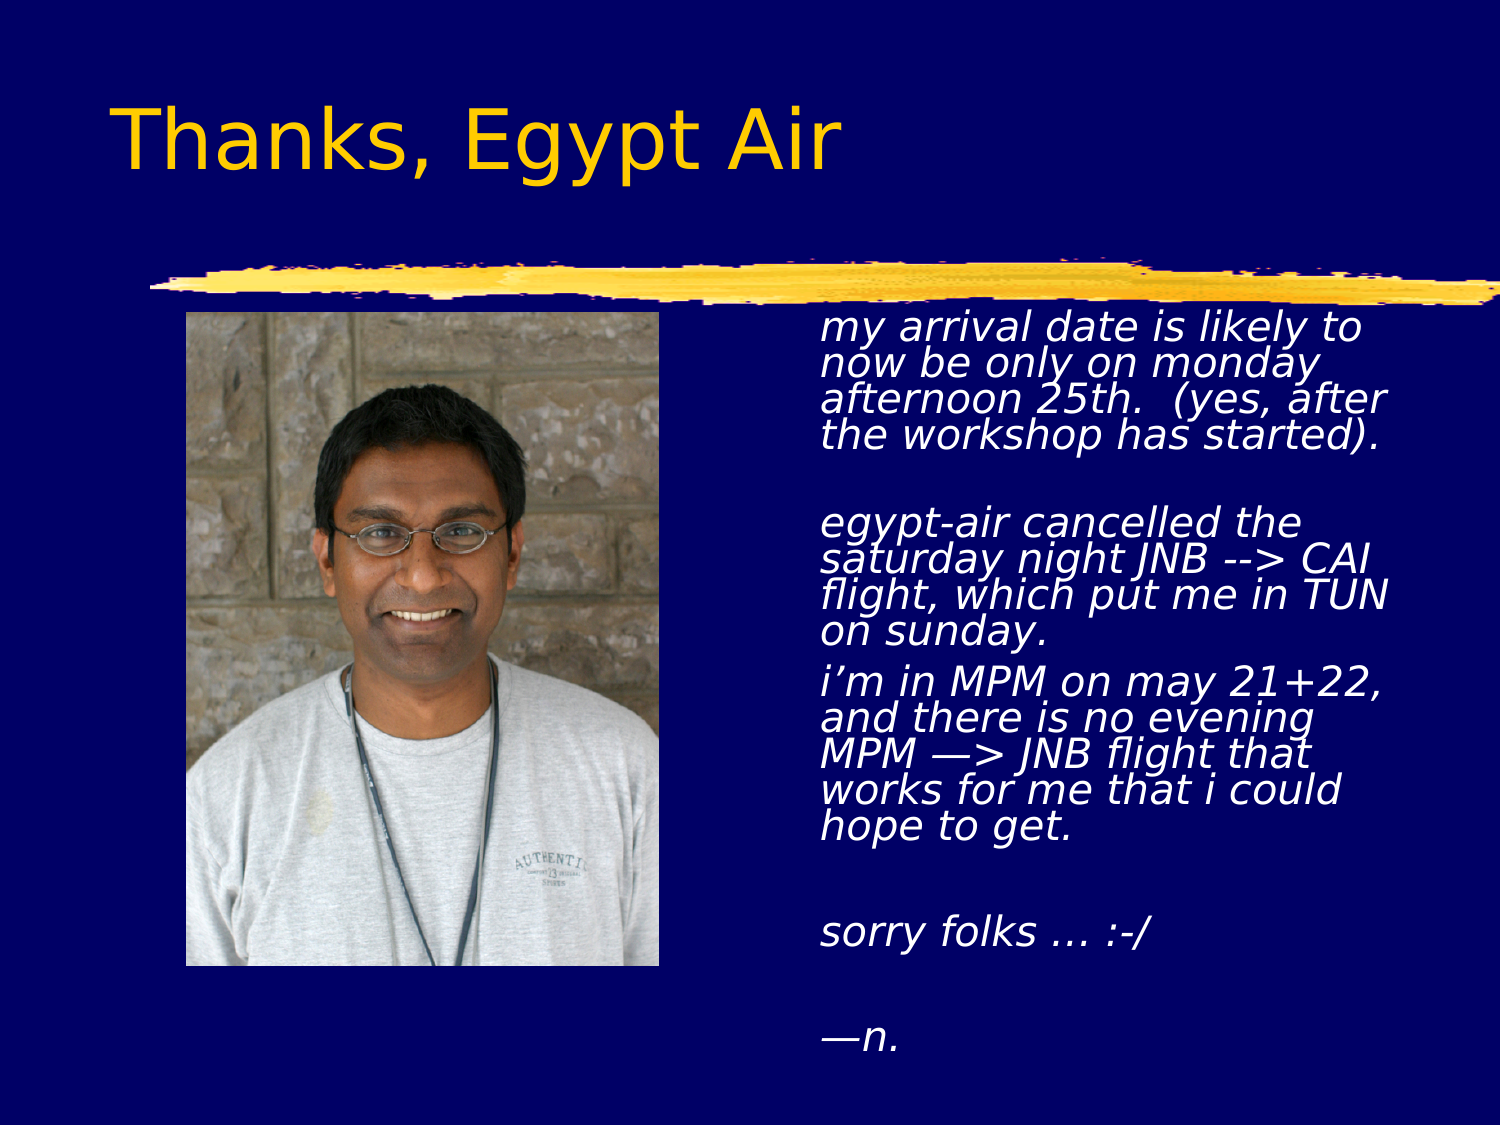

# Thanks, Egypt Air
my arrival date is likely to now be only on monday afternoon 25th. (yes, after the workshop has started).
egypt-air cancelled the saturday night JNB --> CAI flight, which put me in TUN on sunday.
i’m in MPM on may 21+22, and there is no evening MPM —> JNB flight that works for me that i could hope to get.
sorry folks … :-/
—n.